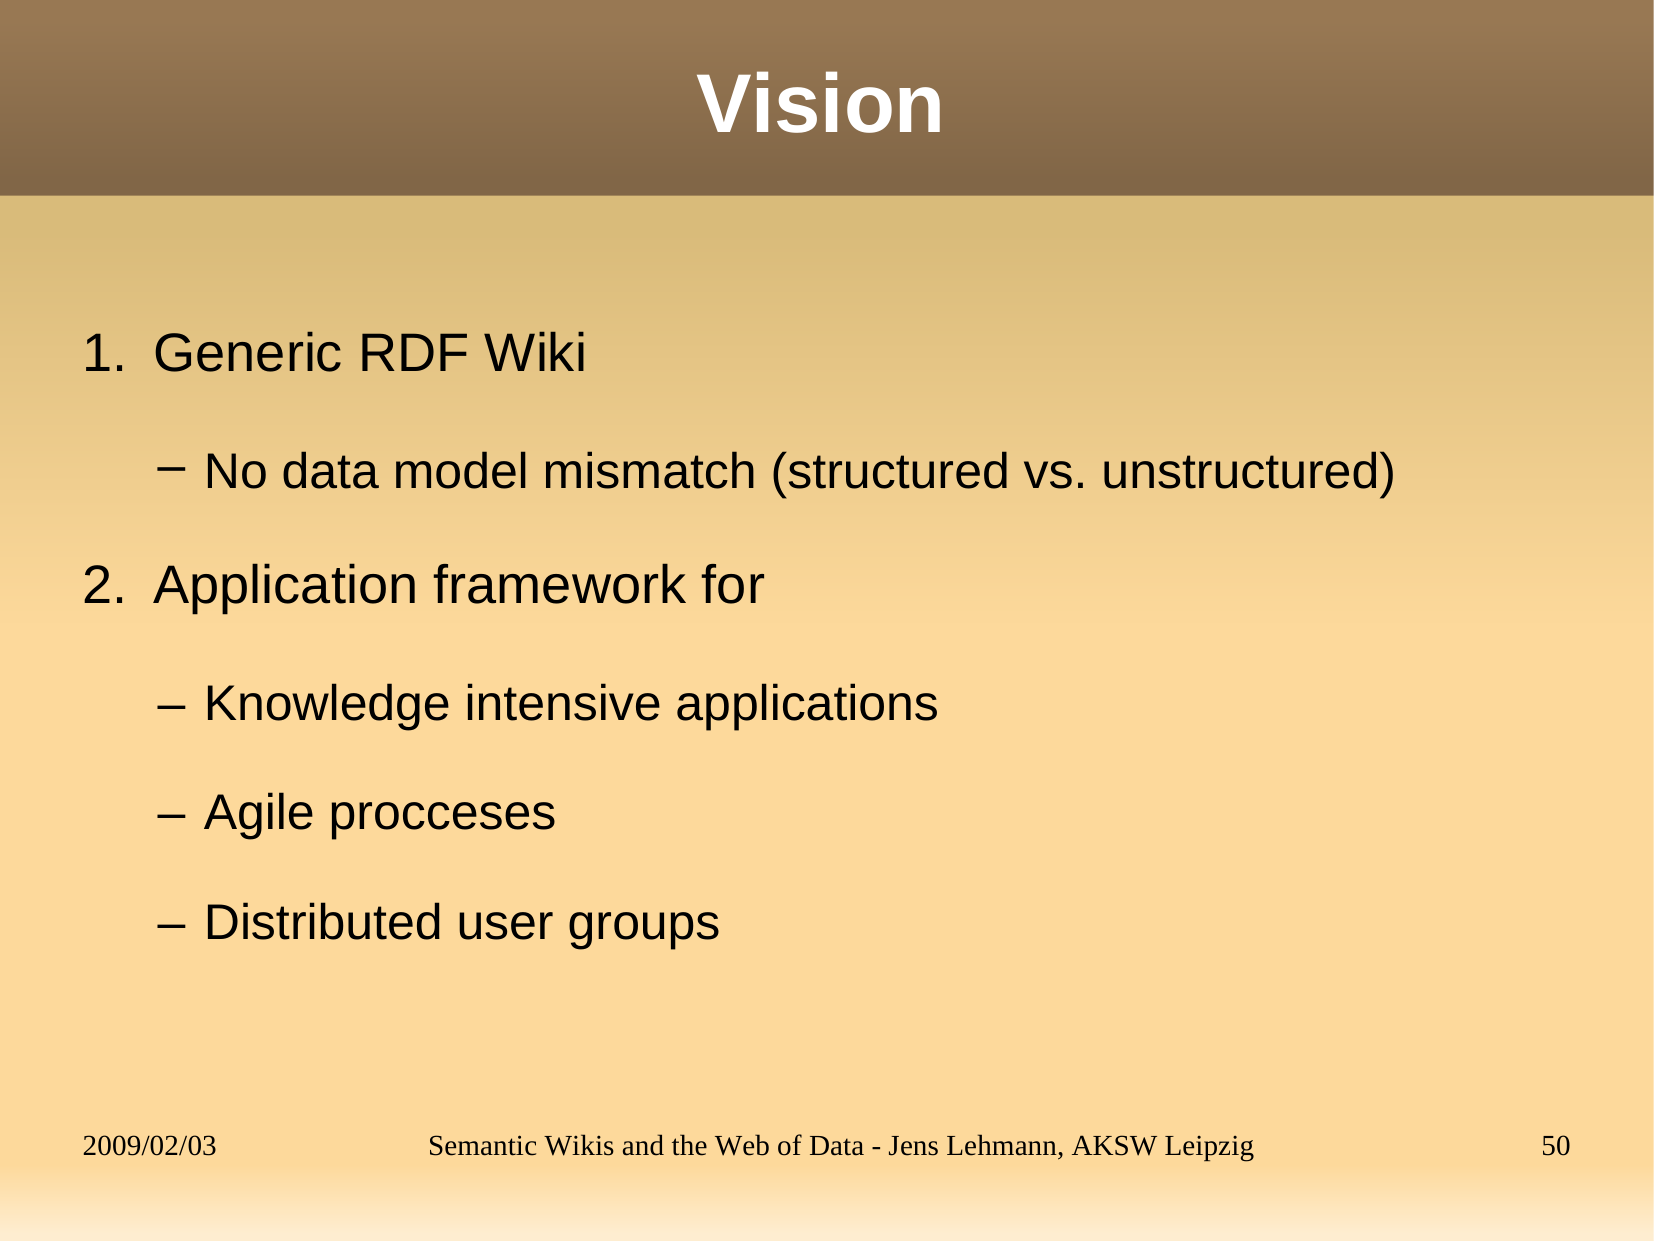

# Vision
 Generic RDF Wiki
No data model mismatch (structured vs. unstructured)
 Application framework for
Knowledge intensive applications
Agile procceses
Distributed user groups
2009/02/03
Semantic Wikis and the Web of Data - Jens Lehmann, AKSW Leipzig
50